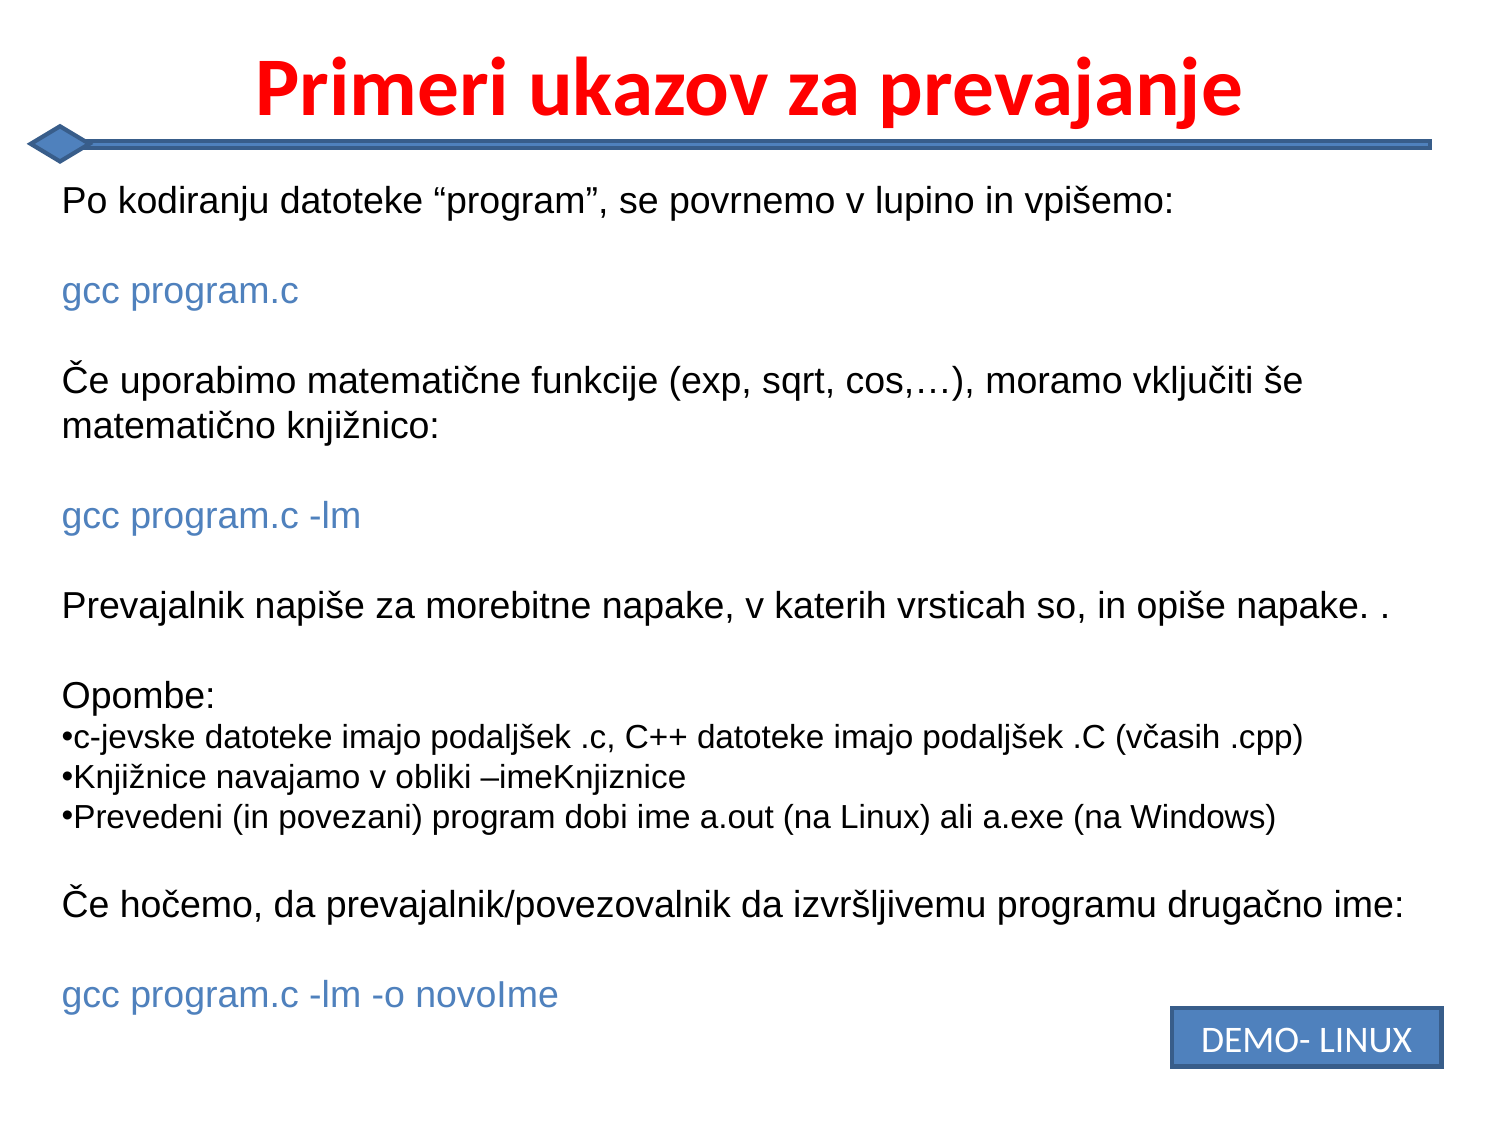

# Primeri ukazov za prevajanje
Po kodiranju datoteke “program”, se povrnemo v lupino in vpišemo:
gcc program.c
Če uporabimo matematične funkcije (exp, sqrt, cos,…), moramo vključiti še matematično knjižnico:
gcc program.c -lm
Prevajalnik napiše za morebitne napake, v katerih vrsticah so, in opiše napake. .
Opombe:
c-jevske datoteke imajo podaljšek .c, C++ datoteke imajo podaljšek .C (včasih .cpp)
Knjižnice navajamo v obliki –imeKnjiznice
Prevedeni (in povezani) program dobi ime a.out (na Linux) ali a.exe (na Windows)
Če hočemo, da prevajalnik/povezovalnik da izvršljivemu programu drugačno ime:
gcc program.c -lm -o novoIme
DEMO- LINUX